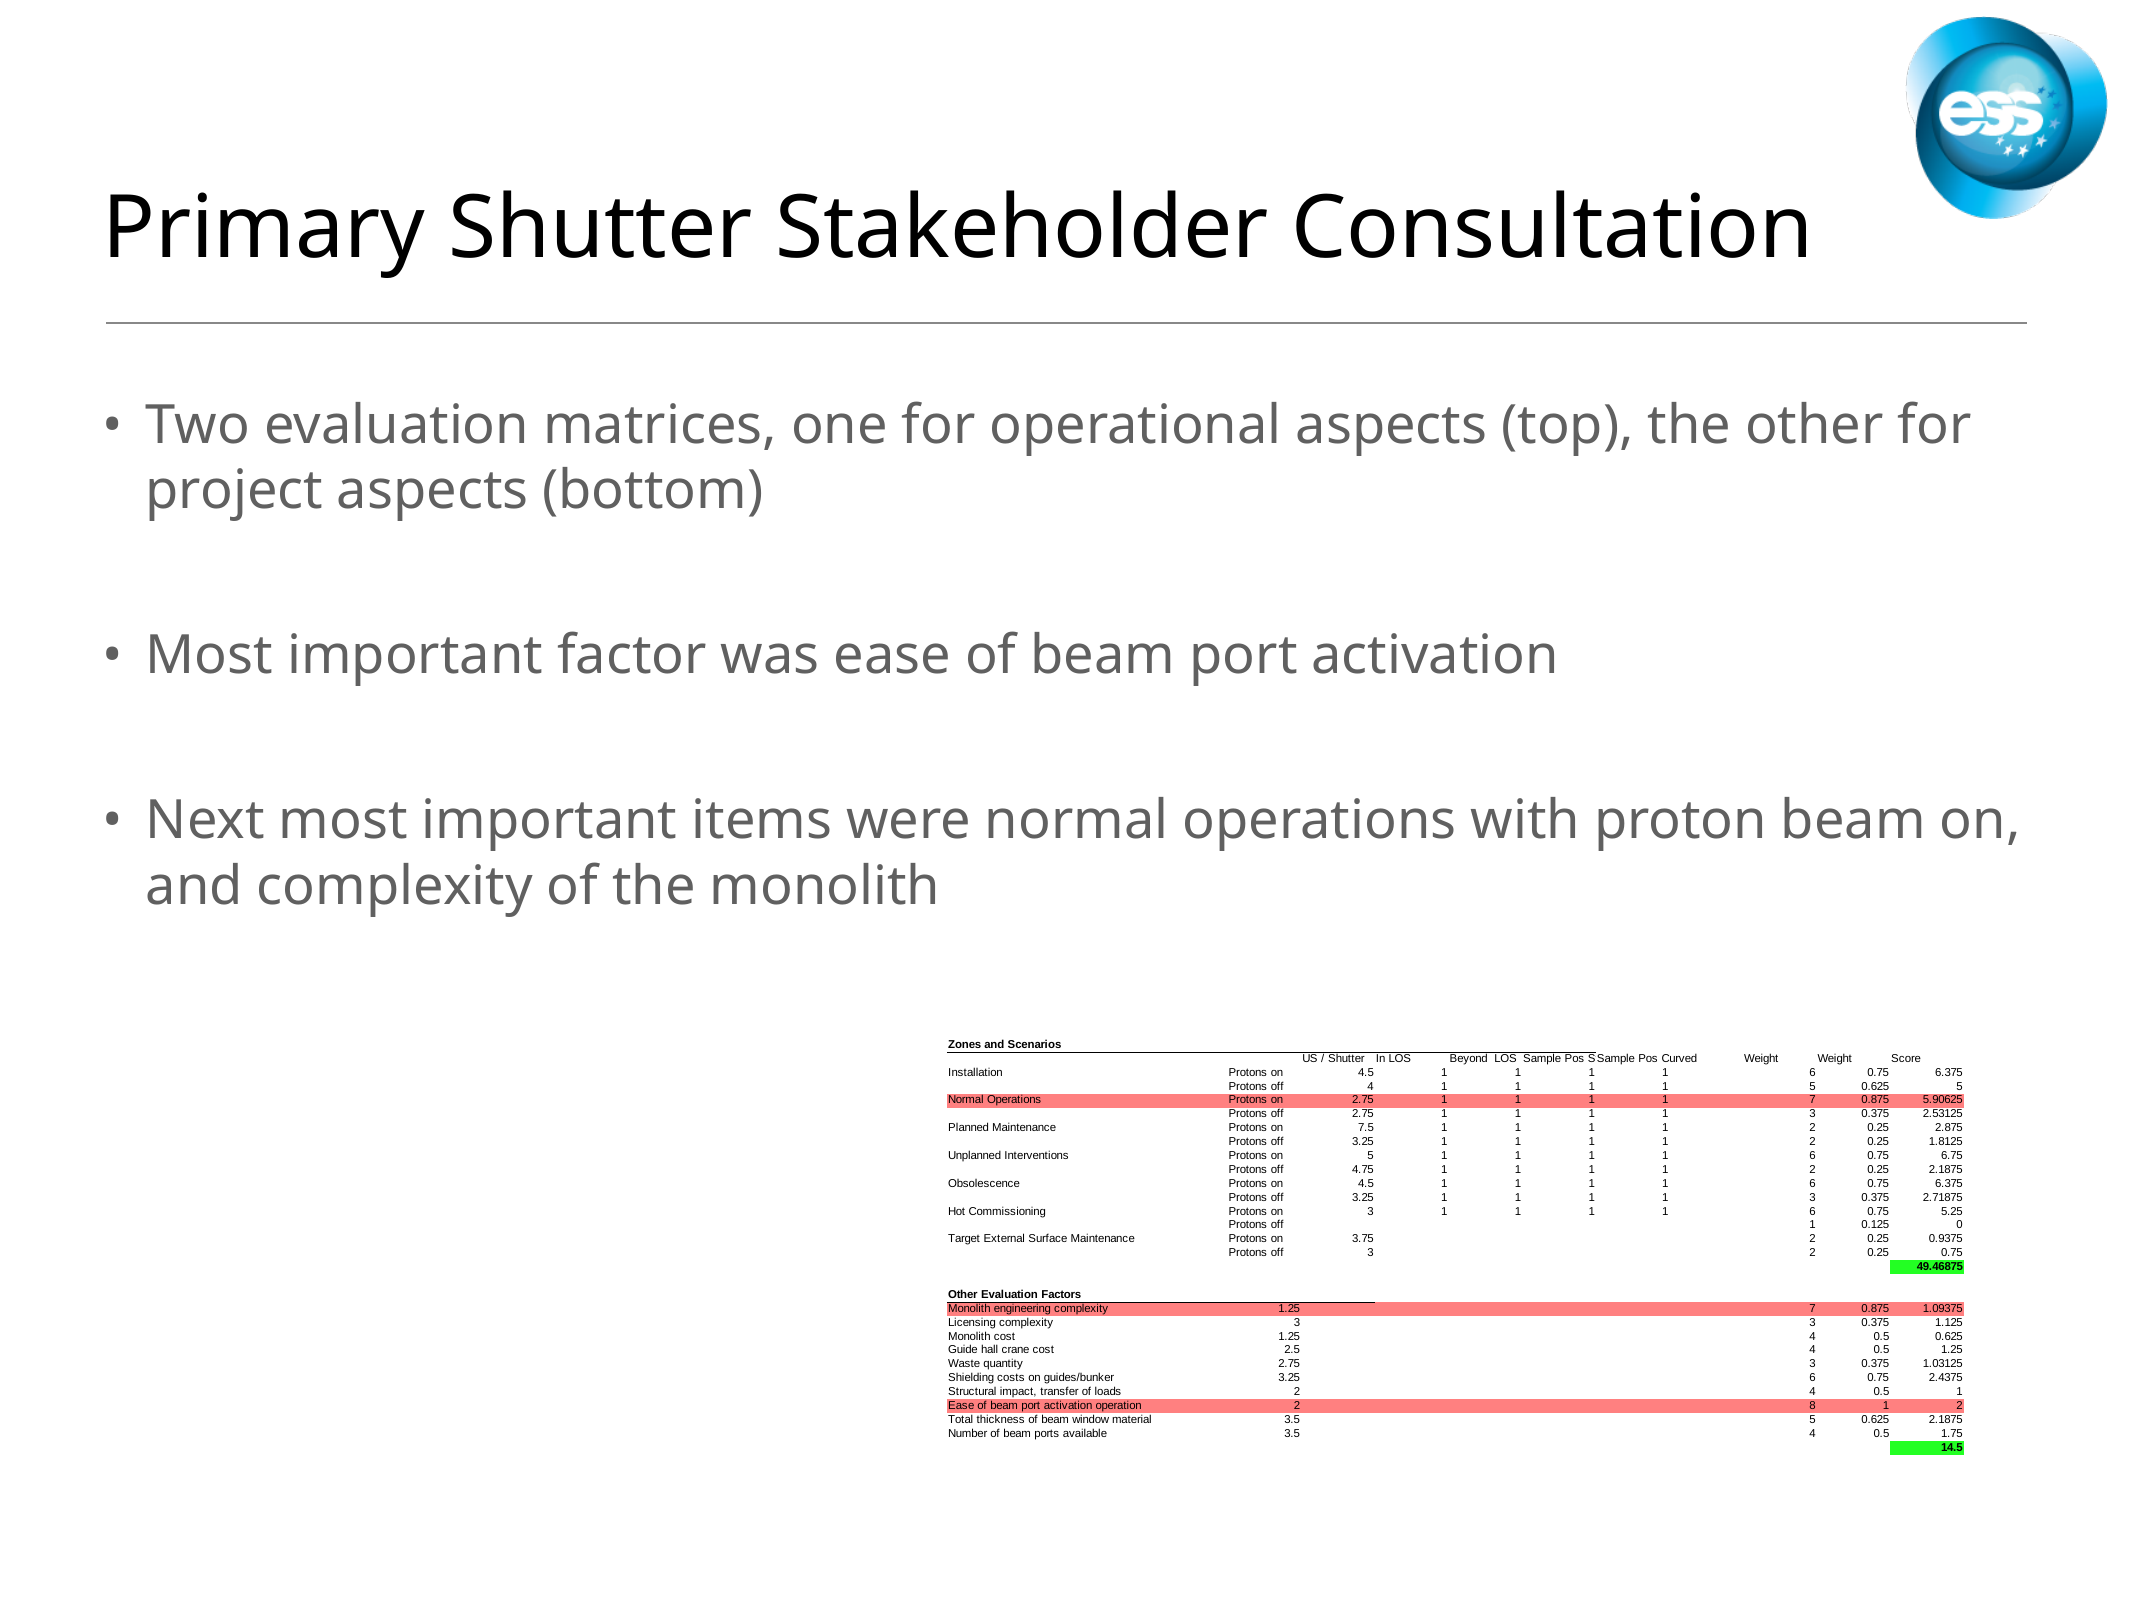

# Primary Shutter Stakeholder Consultation
Two evaluation matrices, one for operational aspects (top), the other for project aspects (bottom)
Most important factor was ease of beam port activation
Next most important items were normal operations with proton beam on, and complexity of the monolith